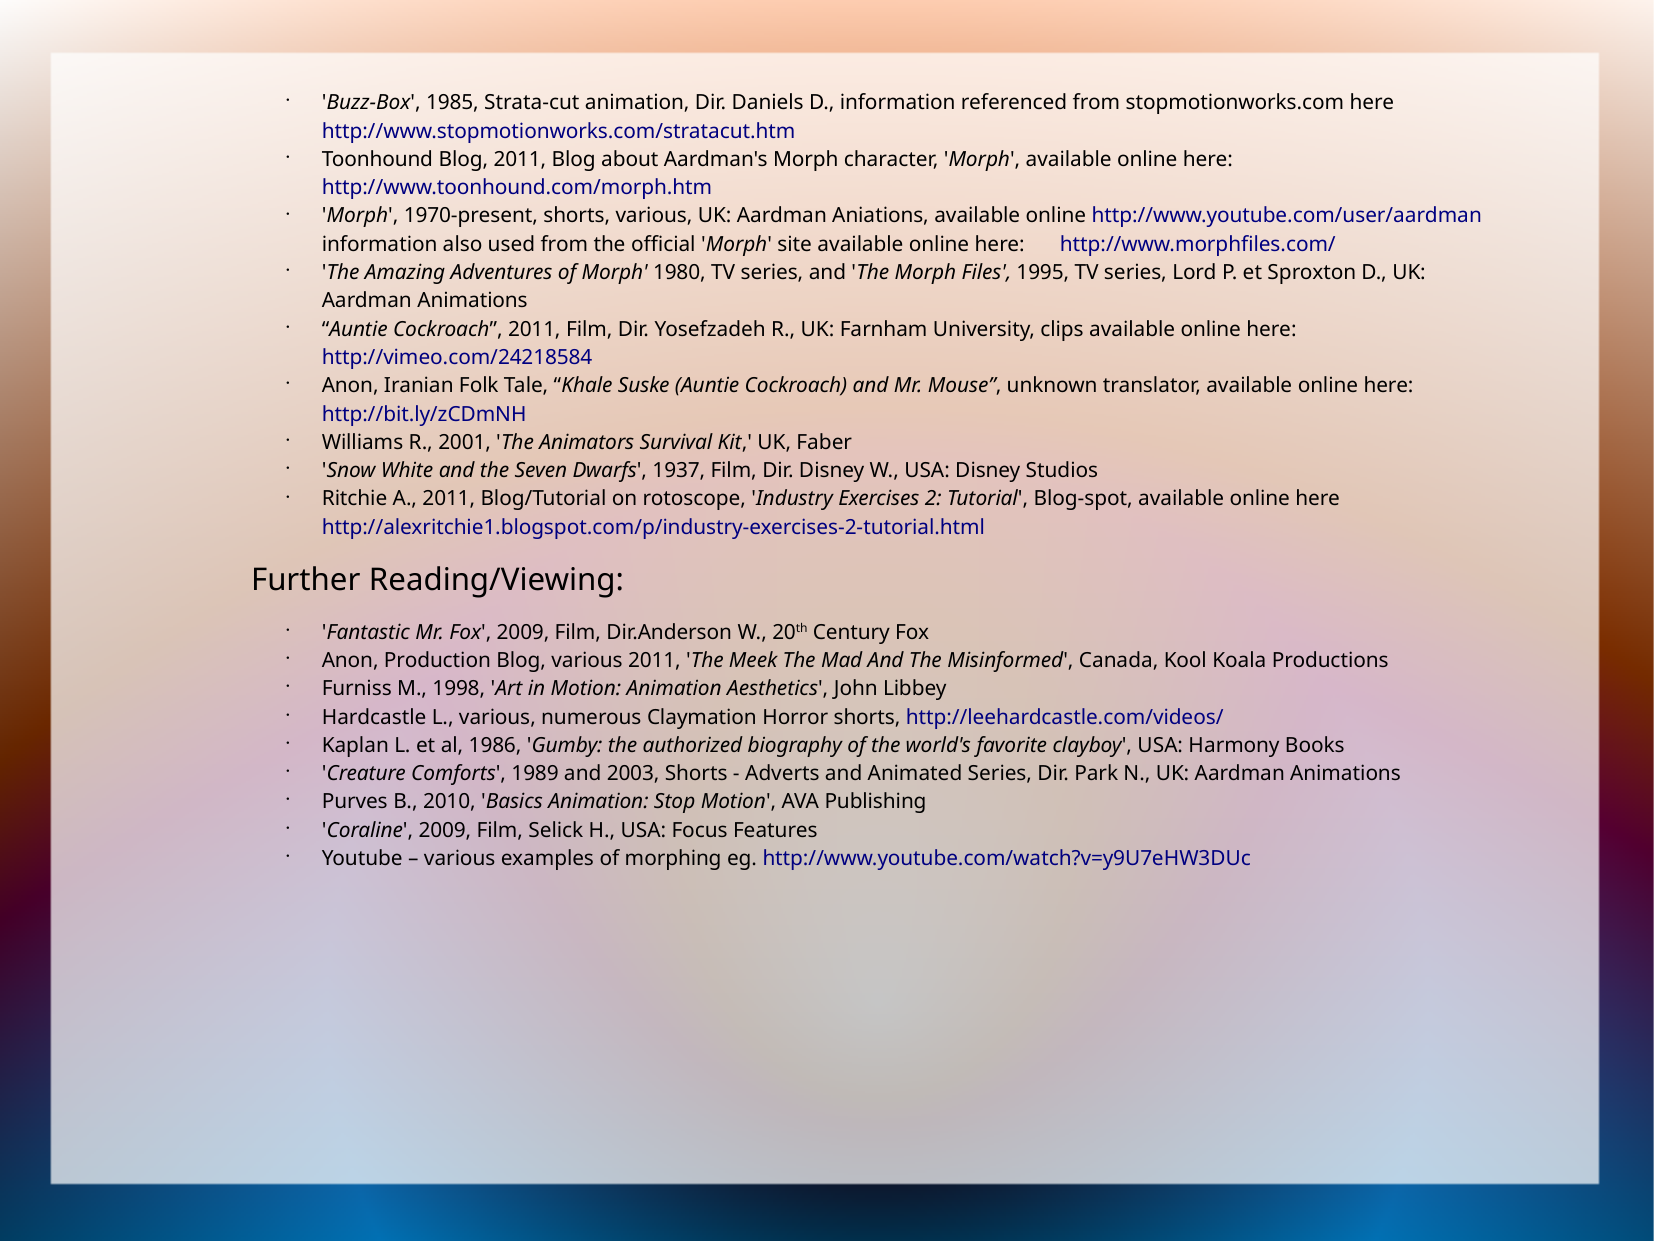

'Buzz-Box', 1985, Strata-cut animation, Dir. Daniels D., information referenced from stopmotionworks.com here http://www.stopmotionworks.com/stratacut.htm
Toonhound Blog, 2011, Blog about Aardman's Morph character, 'Morph', available online here: http://www.toonhound.com/morph.htm
'Morph', 1970-present, shorts, various, UK: Aardman Aniations, available online http://www.youtube.com/user/aardman information also used from the official 'Morph' site available online here: 	http://www.morphfiles.com/
'The Amazing Adventures of Morph' 1980, TV series, and 'The Morph Files', 1995, TV series, Lord P. et Sproxton D., UK: Aardman Animations
“Auntie Cockroach”, 2011, Film, Dir. Yosefzadeh R., UK: Farnham University, clips available online here: http://vimeo.com/24218584
Anon, Iranian Folk Tale, “Khale Suske (Auntie Cockroach) and Mr. Mouse”, unknown translator, available online here: http://bit.ly/zCDmNH
Williams R., 2001, 'The Animators Survival Kit,' UK, Faber
'Snow White and the Seven Dwarfs', 1937, Film, Dir. Disney W., USA: Disney Studios
Ritchie A., 2011, Blog/Tutorial on rotoscope, 'Industry Exercises 2: Tutorial', Blog-spot, available online here http://alexritchie1.blogspot.com/p/industry-exercises-2-tutorial.html
Further Reading/Viewing:
'Fantastic Mr. Fox', 2009, Film, Dir.Anderson W., 20th Century Fox
Anon, Production Blog, various 2011, 'The Meek The Mad And The Misinformed', Canada, Kool Koala Productions
Furniss M., 1998, 'Art in Motion: Animation Aesthetics', John Libbey
Hardcastle L., various, numerous Claymation Horror shorts, http://leehardcastle.com/videos/
Kaplan L. et al, 1986, 'Gumby: the authorized biography of the world's favorite clayboy', USA: Harmony Books
'Creature Comforts', 1989 and 2003, Shorts - Adverts and Animated Series, Dir. Park N., UK: Aardman Animations
Purves B., 2010, 'Basics Animation: Stop Motion', AVA Publishing
'Coraline', 2009, Film, Selick H., USA: Focus Features
Youtube – various examples of morphing eg. http://www.youtube.com/watch?v=y9U7eHW3DUc